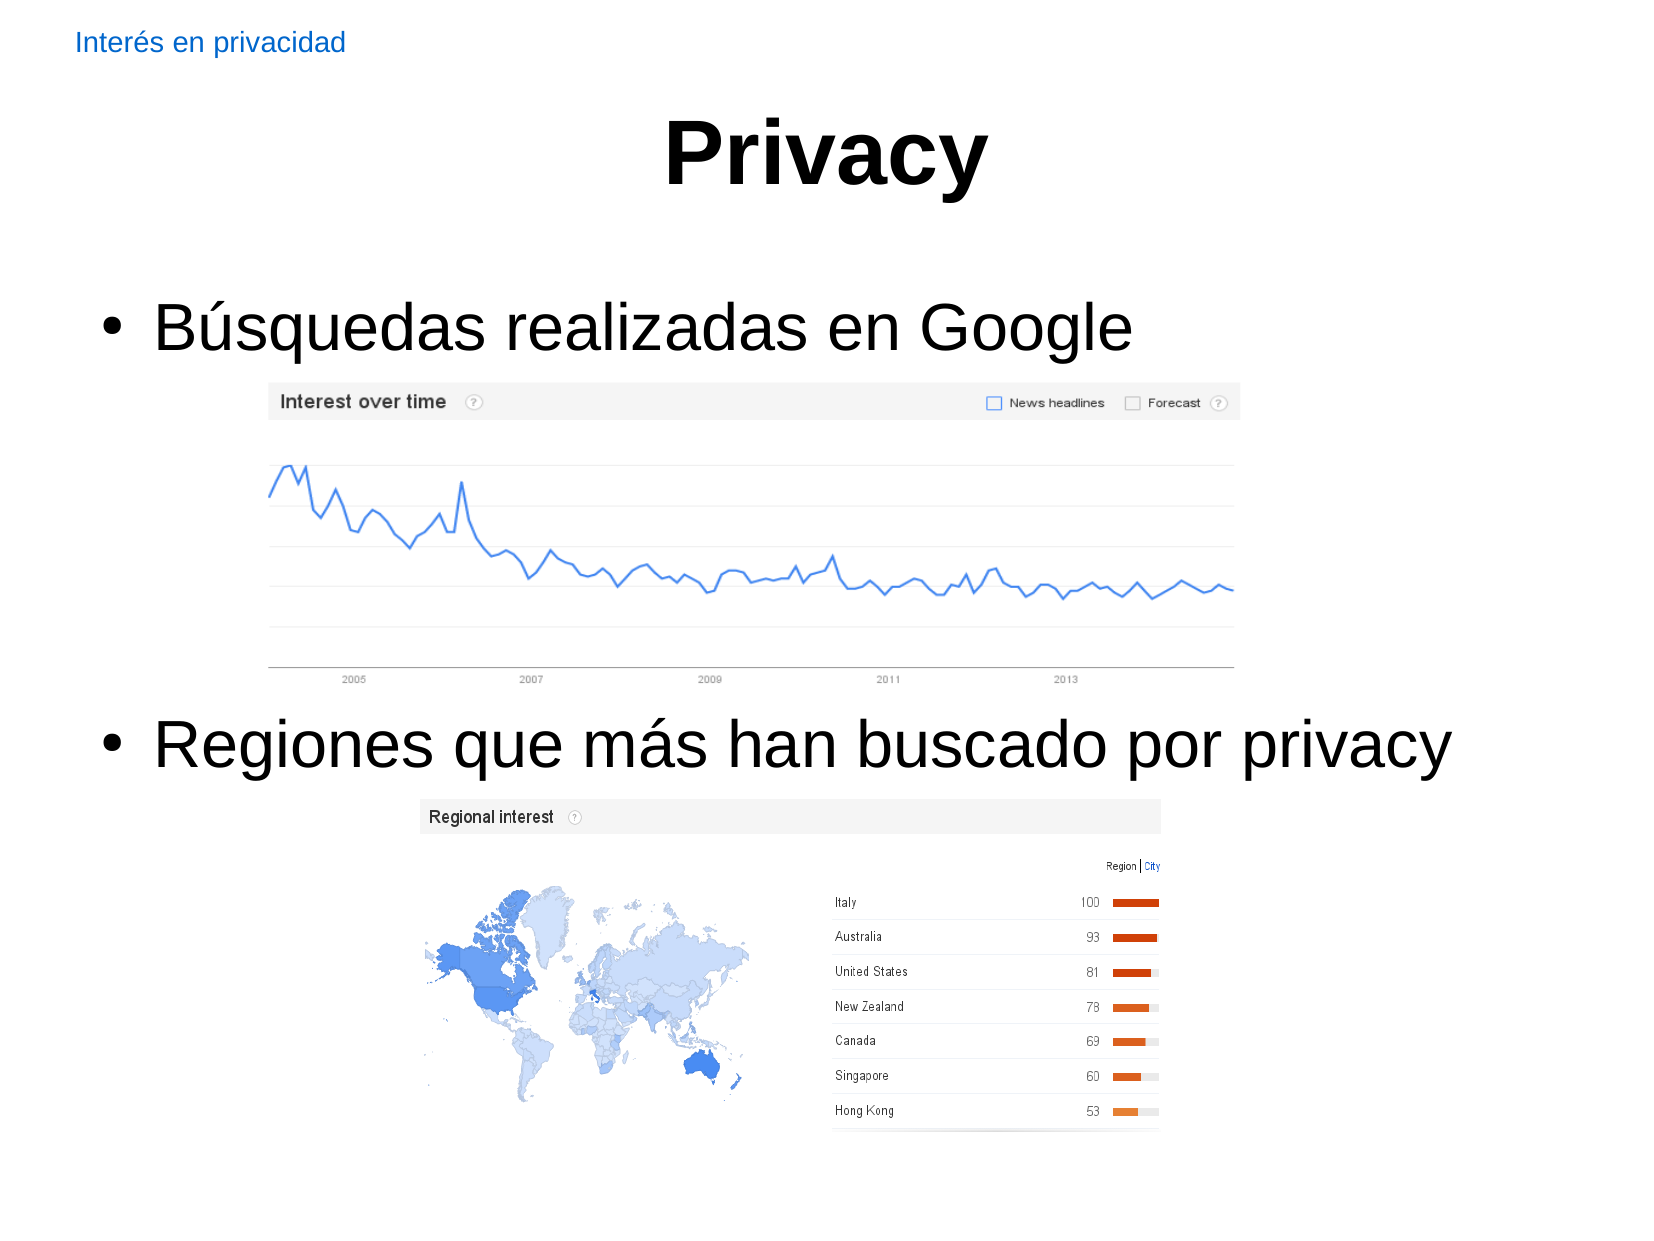

Interés en privacidad
# Privacy
Búsquedas realizadas en Google
Regiones que más han buscado por privacy